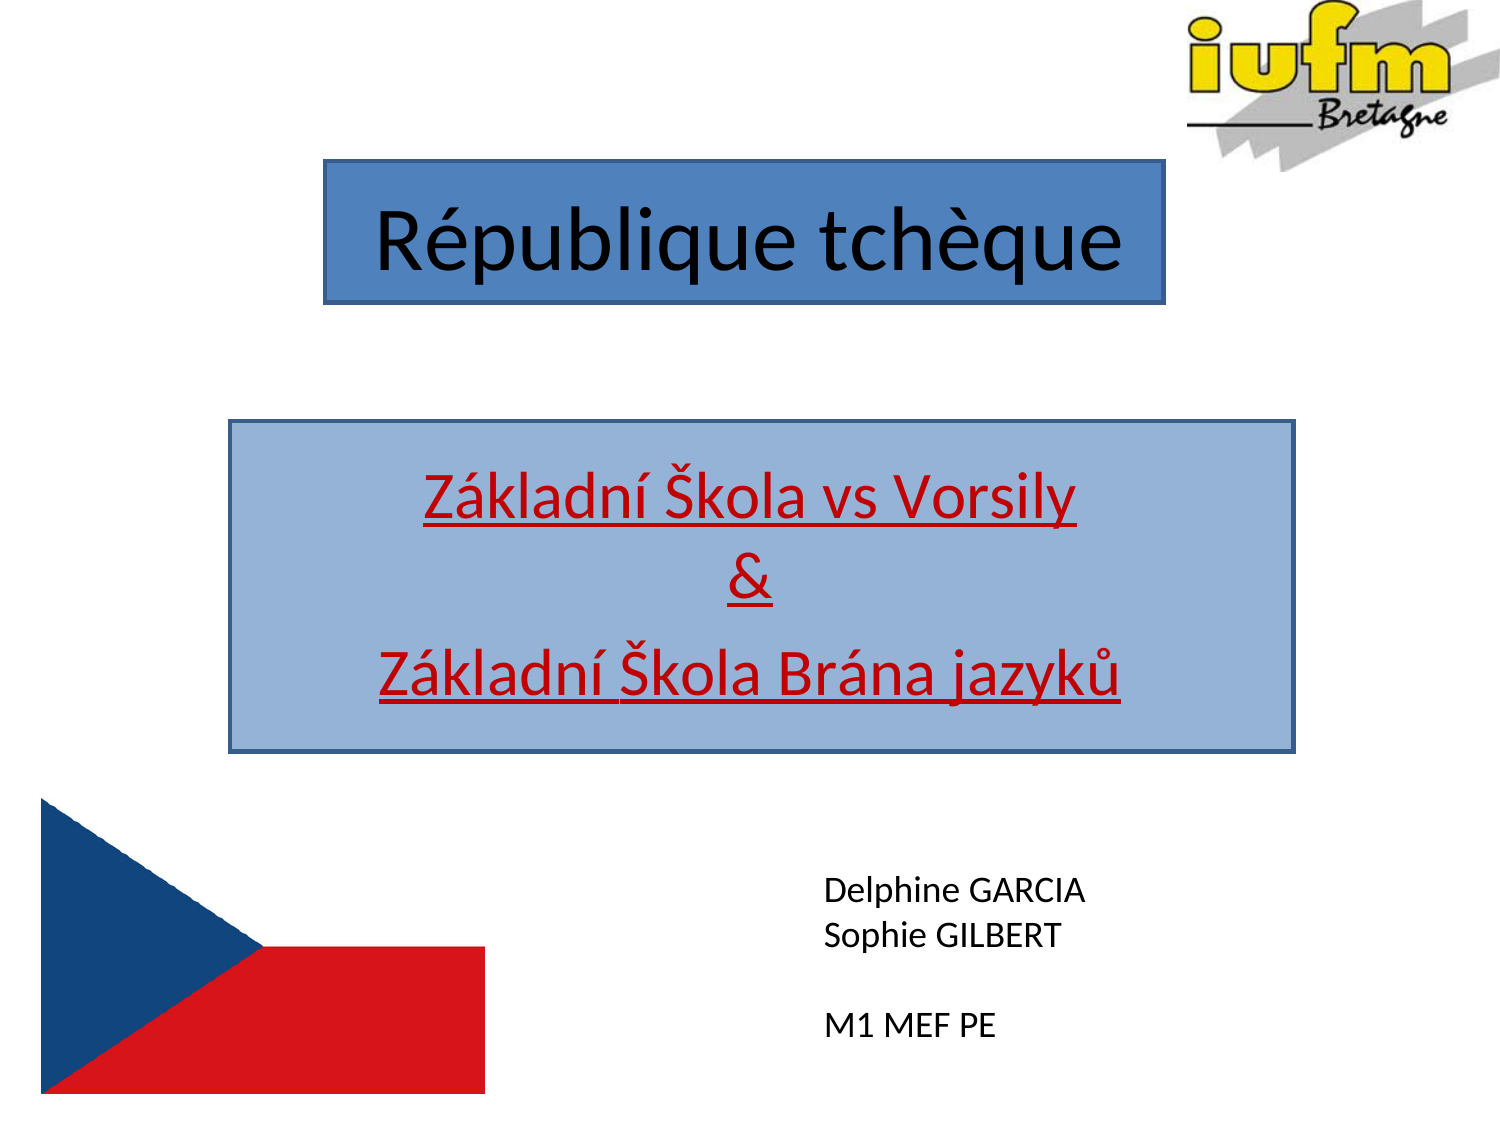

# République tchèque
Základní Škola vs Vorsily
&
Základní Škola Brána jazyků
Delphine GARCIA
Sophie GILBERT
M1 MEF PE